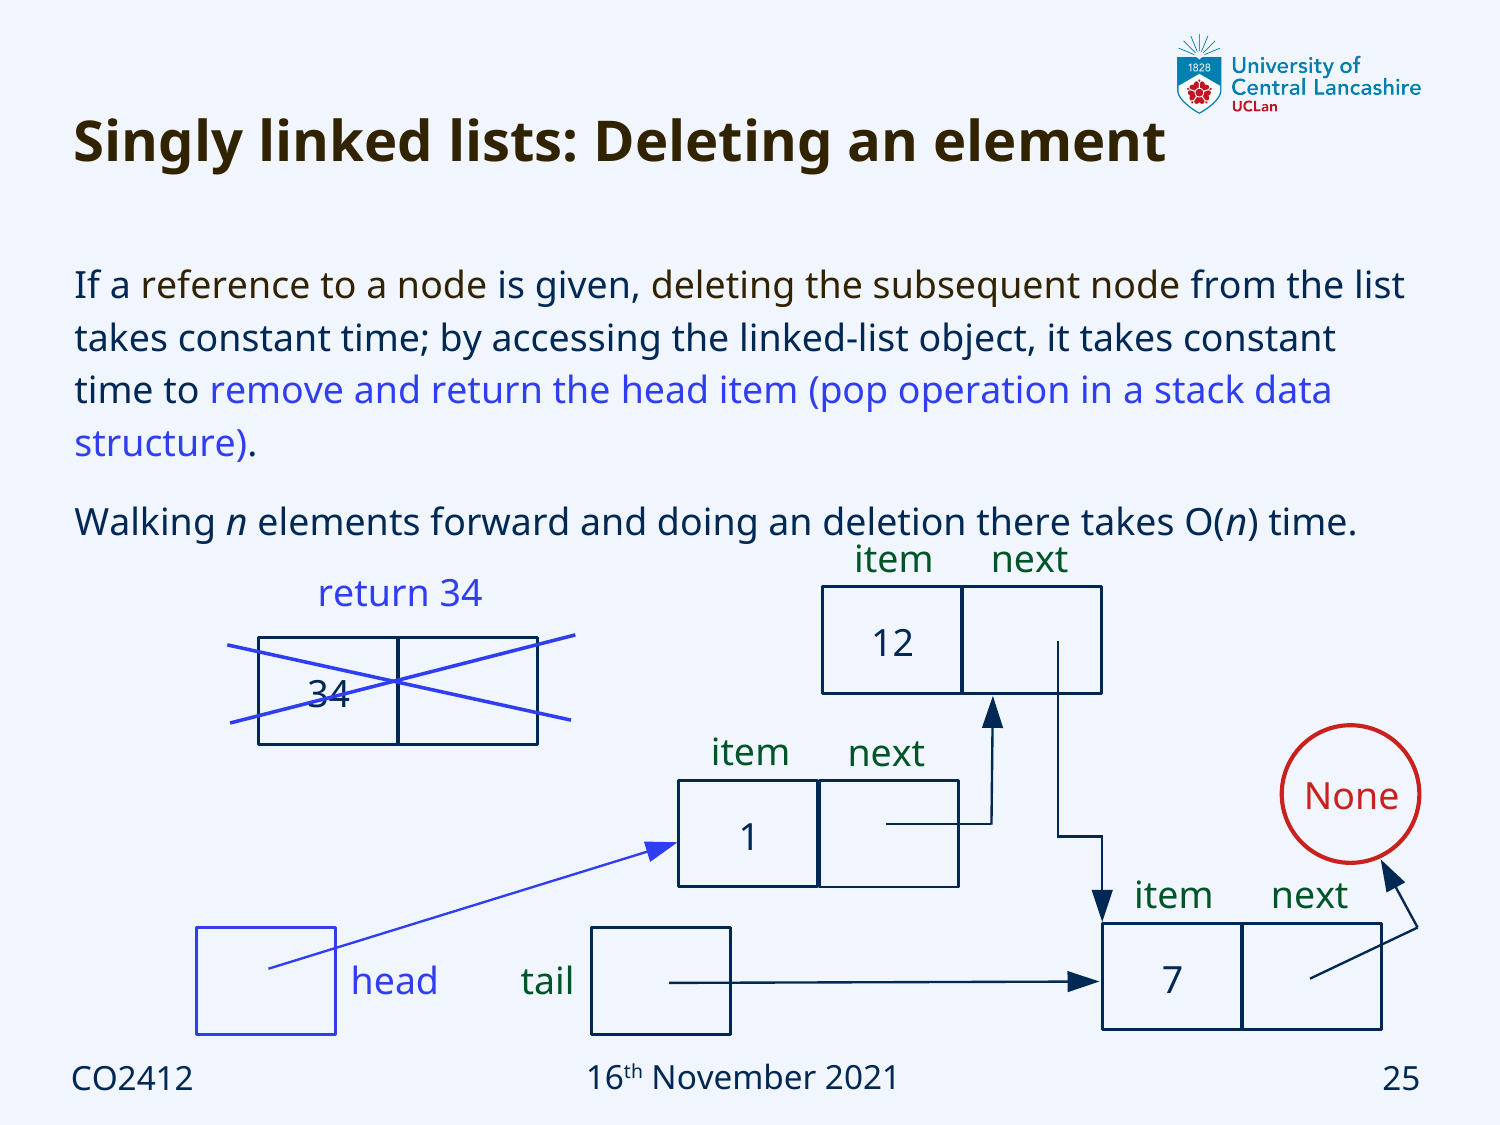

# Singly linked lists: Deleting an element
If a reference to a node is given, deleting the subsequent node from the list takes constant time; by accessing the linked-list object, it takes constant time to remove and return the head item (pop operation in a stack data structure).
Walking n elements forward and doing an deletion there takes O(n) time.
item
next
return 34
12
34
item
next
None
1
item
next
7
head
tail